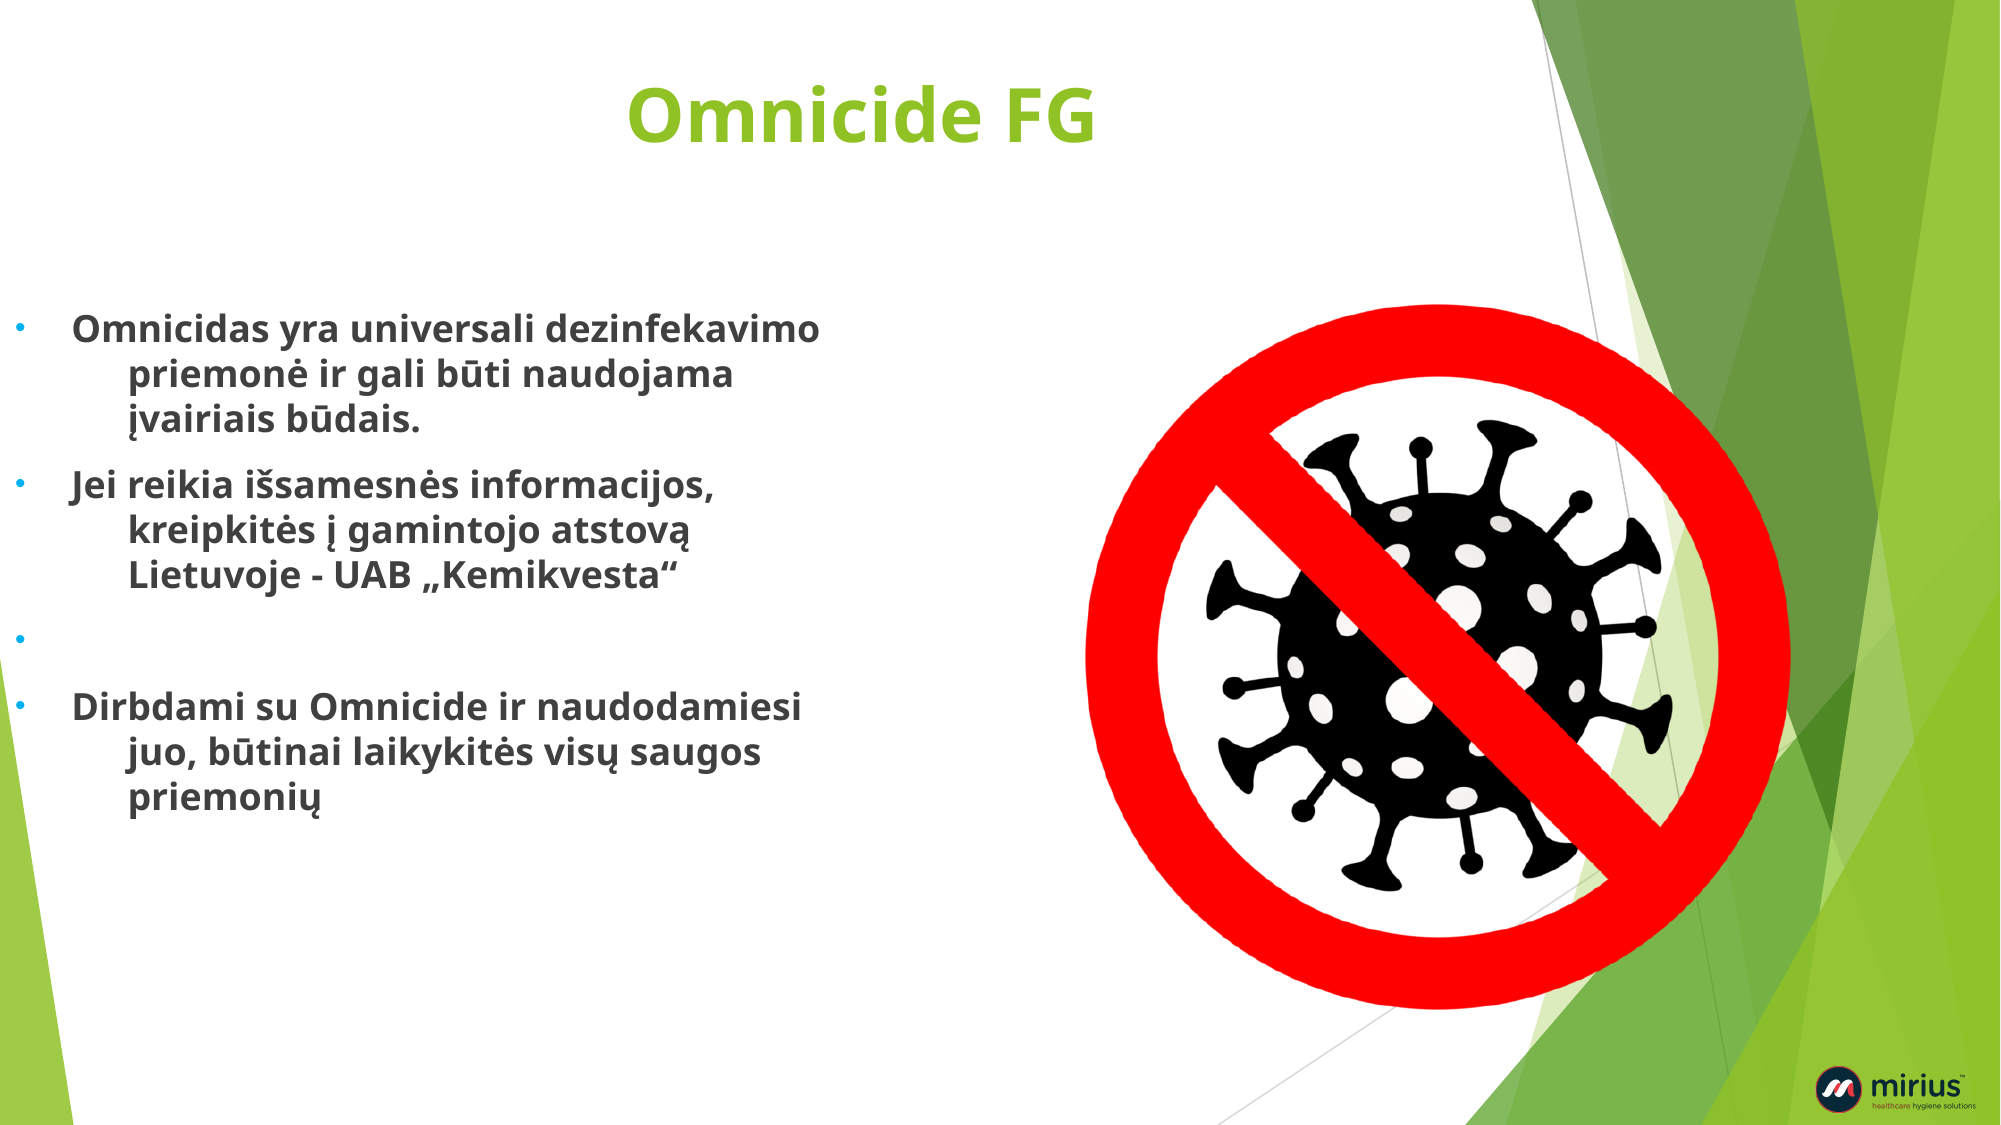

# Omnicide FG
Omnicidas yra universali dezinfekavimo priemonė ir gali būti naudojama įvairiais būdais.
Jei reikia išsamesnės informacijos, kreipkitės į gamintojo atstovą Lietuvoje - UAB „Kemikvesta“
Dirbdami su Omnicide ir naudodamiesi juo, būtinai laikykitės visų saugos priemonių